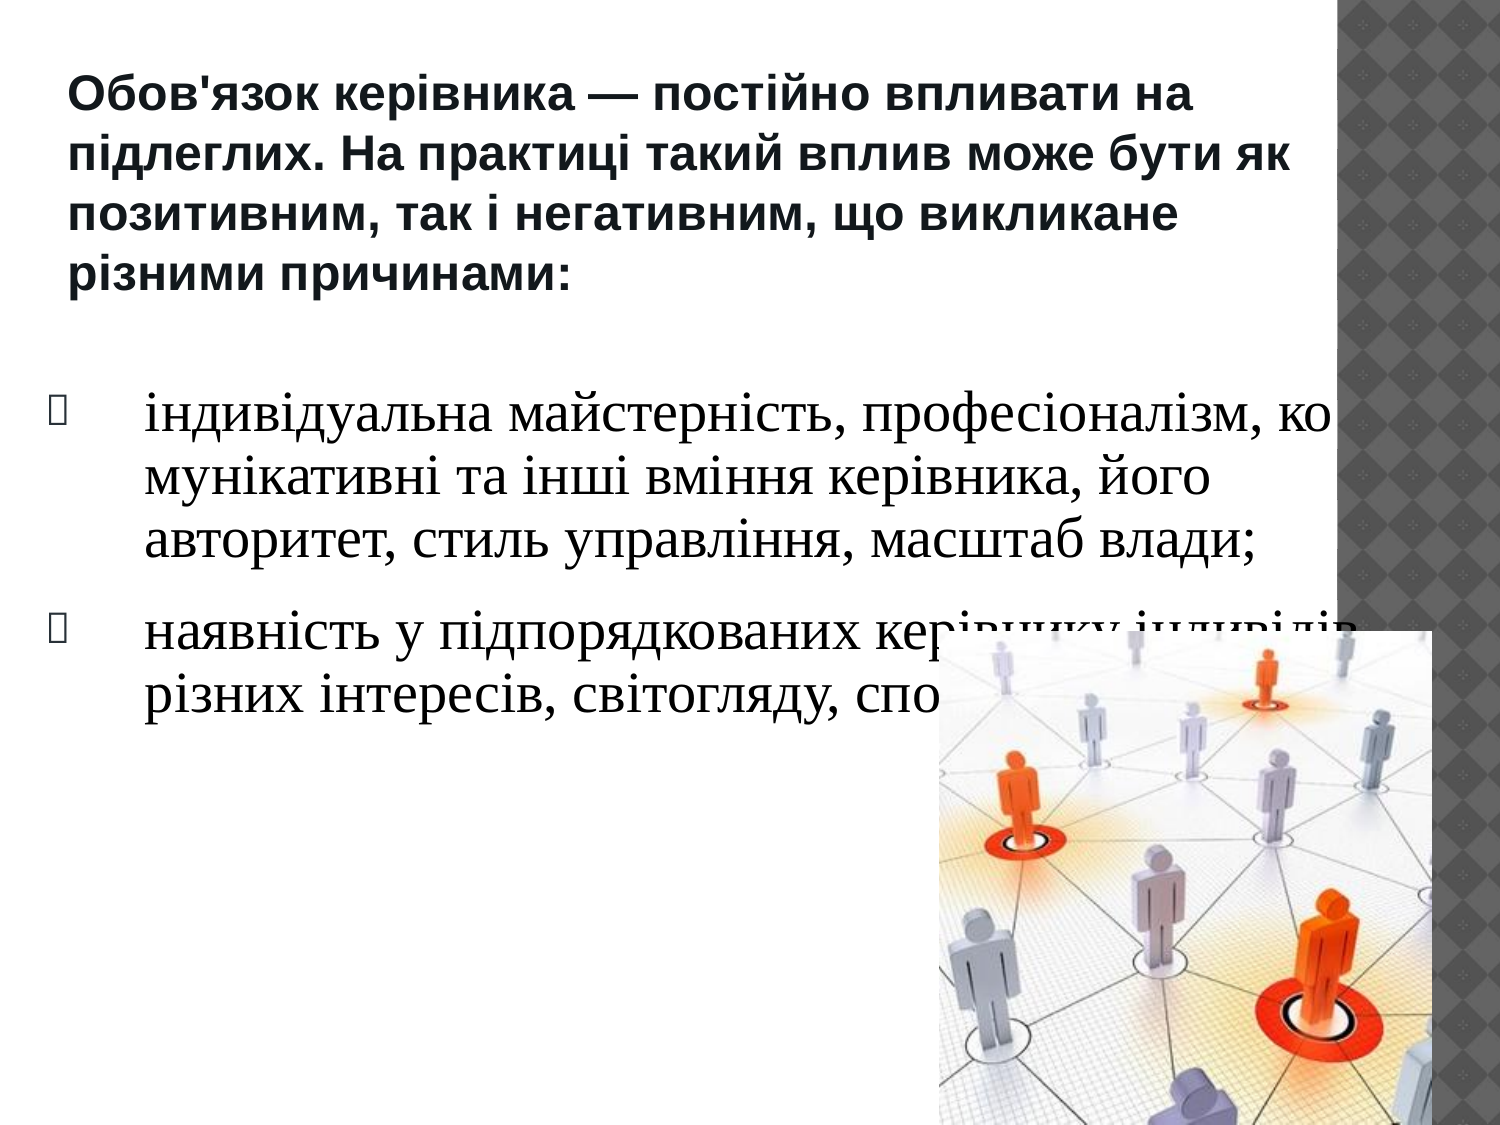

# Обов'язок керівника — постійно впливати на підлег­лих. На практиці такий вплив може бути як позитив­ним, так і негативним, що викликане різними причинами:
індивідуальна майстерність, професіоналізм, ко­мунікативні та інші вміння керівника, його авторитет, стиль управління, масштаб влади;
наявність у підпорядкованих керівнику індивідів різних інтересів, світогляду, способів мислення.